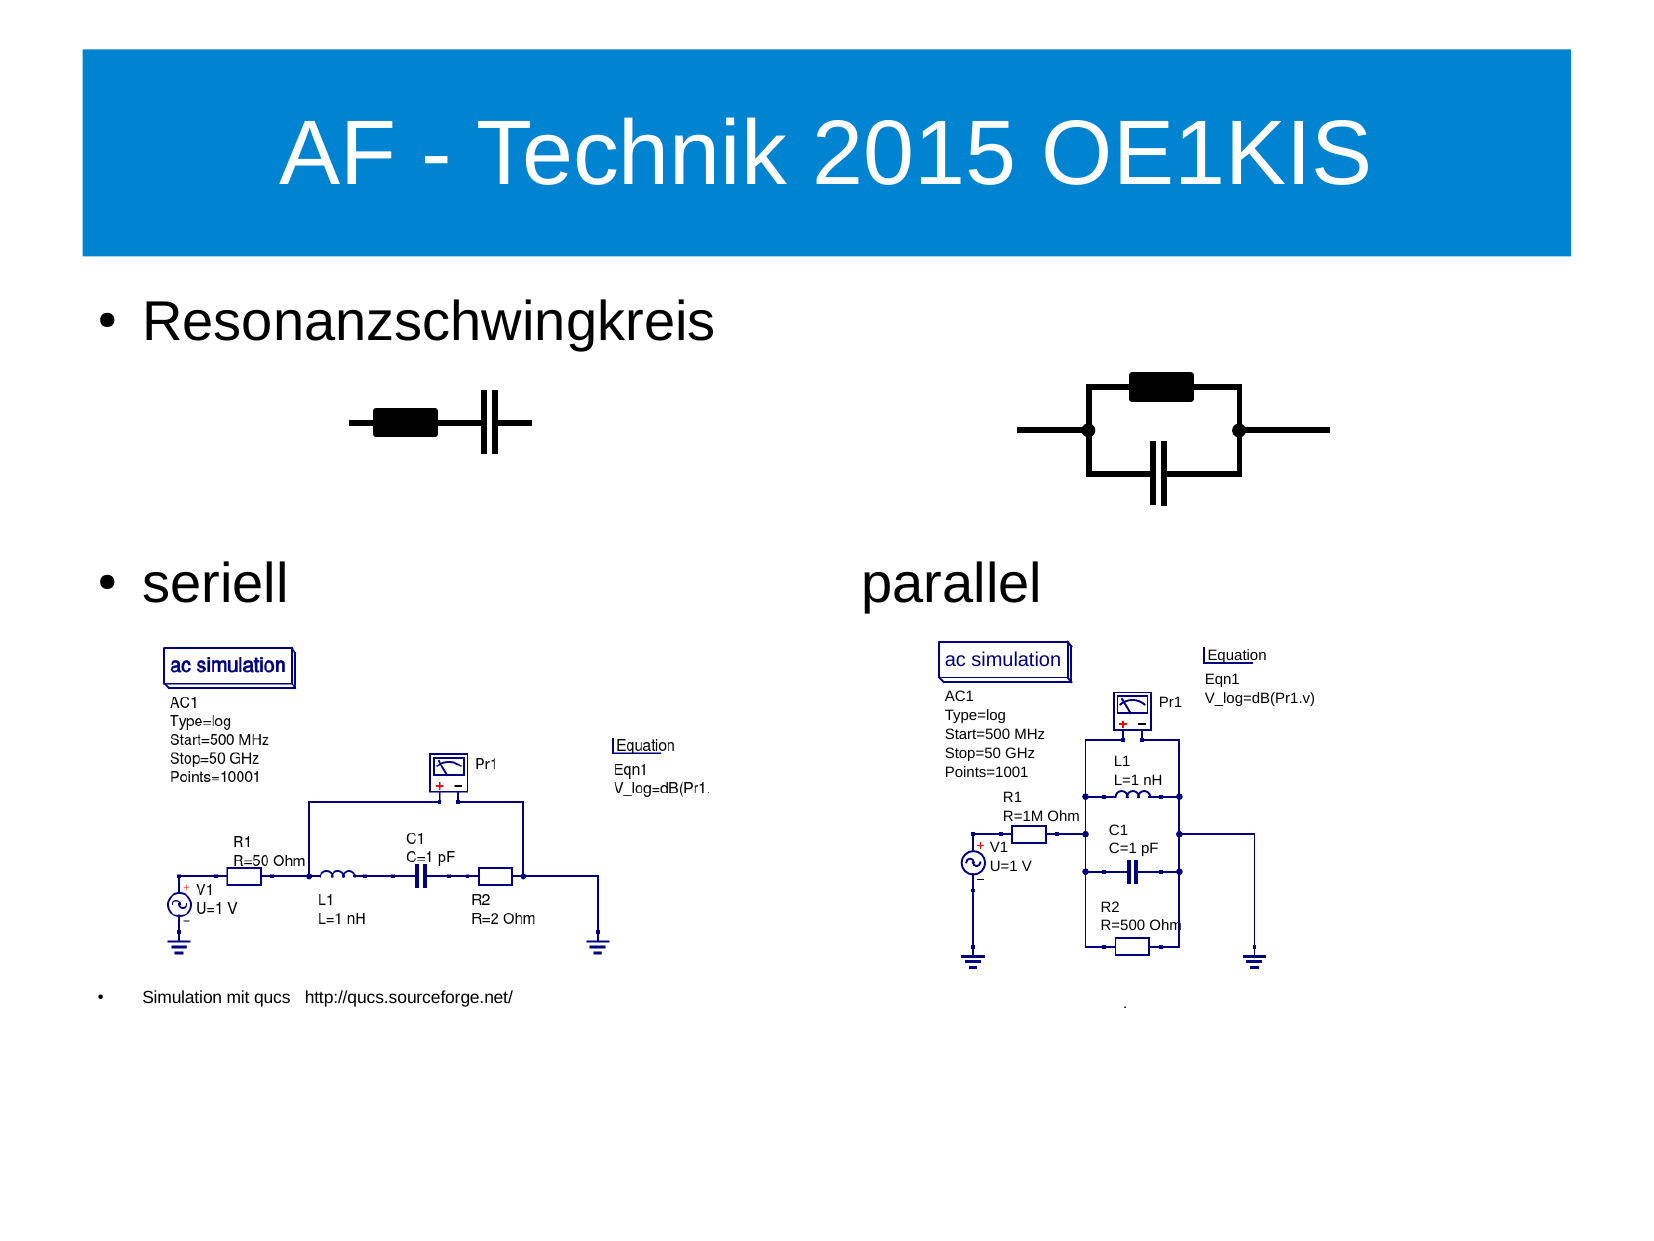

#
AF - Technik 2015 OE1KIS
Resonanzschwingkreis
seriell parallel
Simulation mit qucs http://qucs.sourceforge.net/